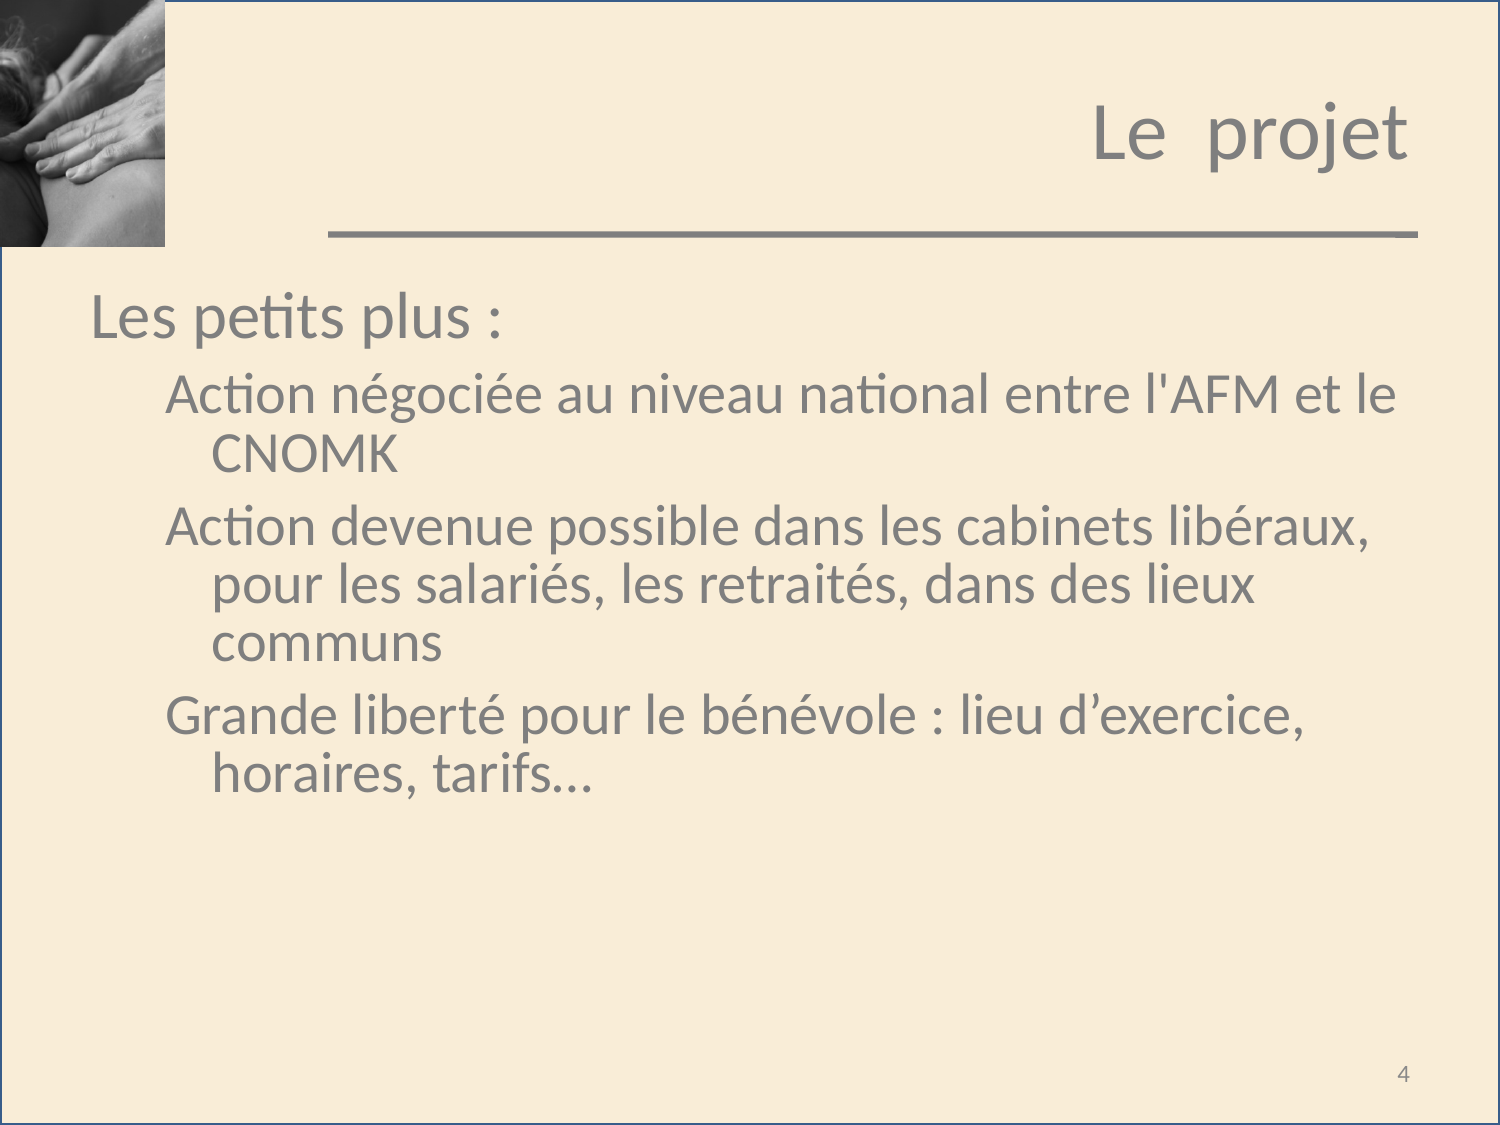

# Le projet
Les petits plus :
Action négociée au niveau national entre l'AFM et le CNOMK
Action devenue possible dans les cabinets libéraux, pour les salariés, les retraités, dans des lieux communs
Grande liberté pour le bénévole : lieu d’exercice, horaires, tarifs…